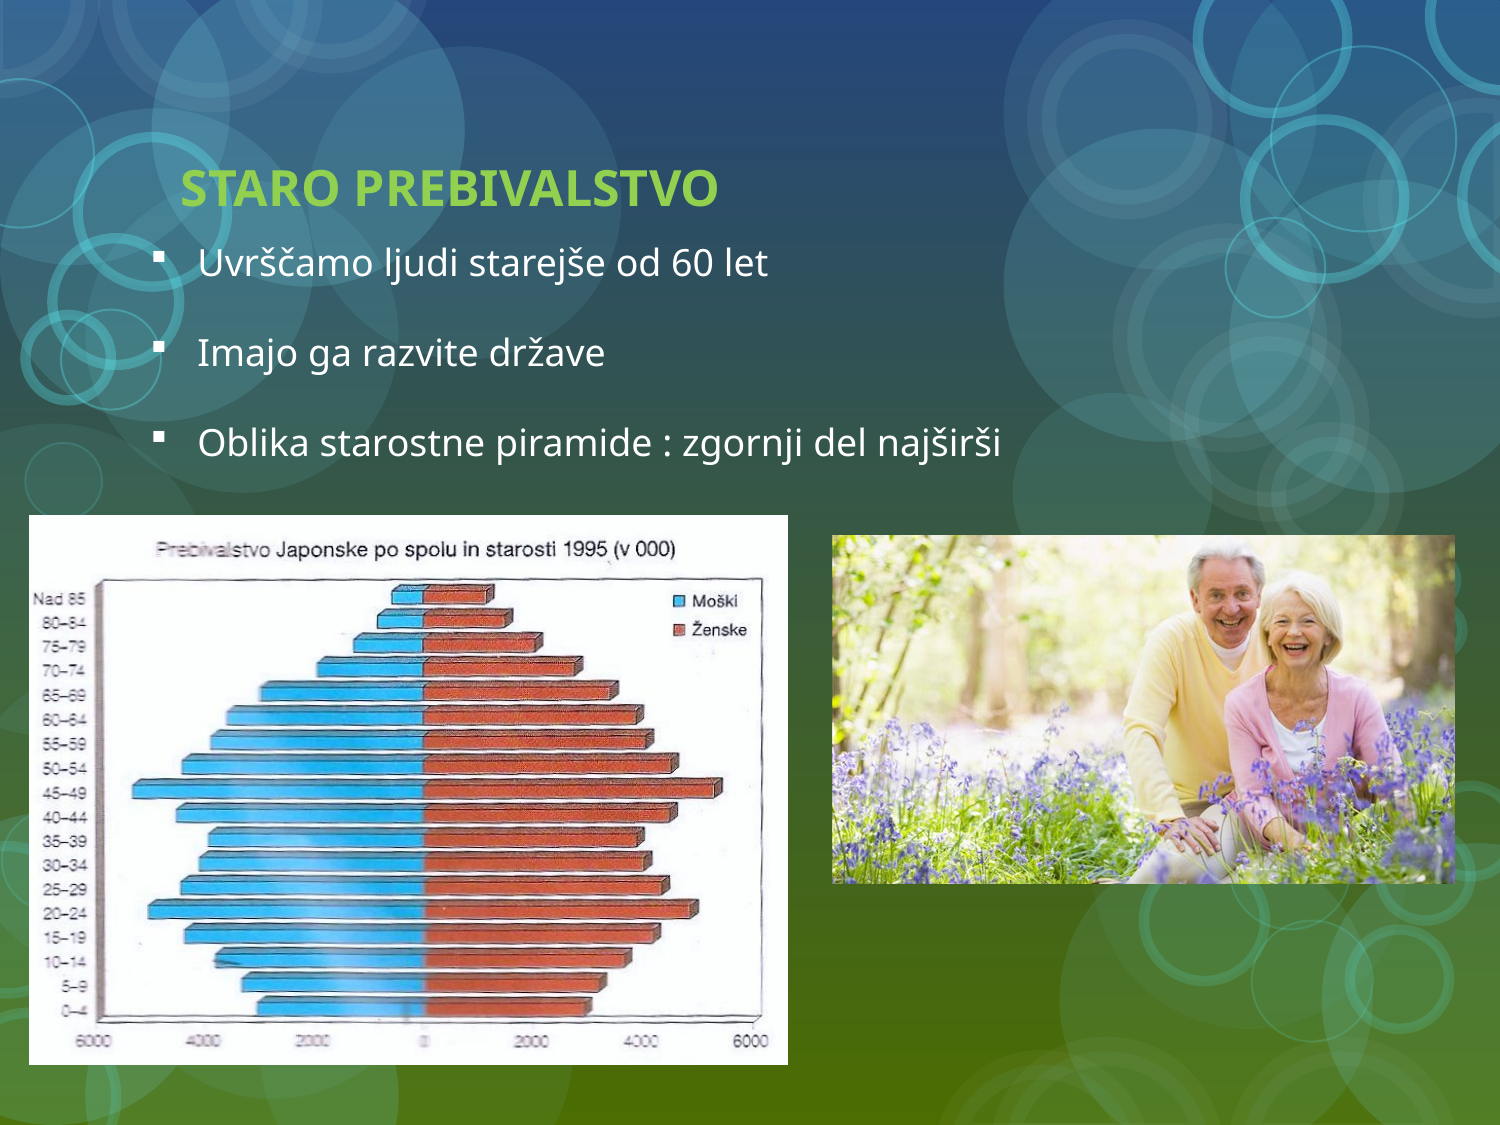

# STARO PREBIVALSTVO
Uvrščamo ljudi starejše od 60 let
Imajo ga razvite države
Oblika starostne piramide : zgornji del najširši